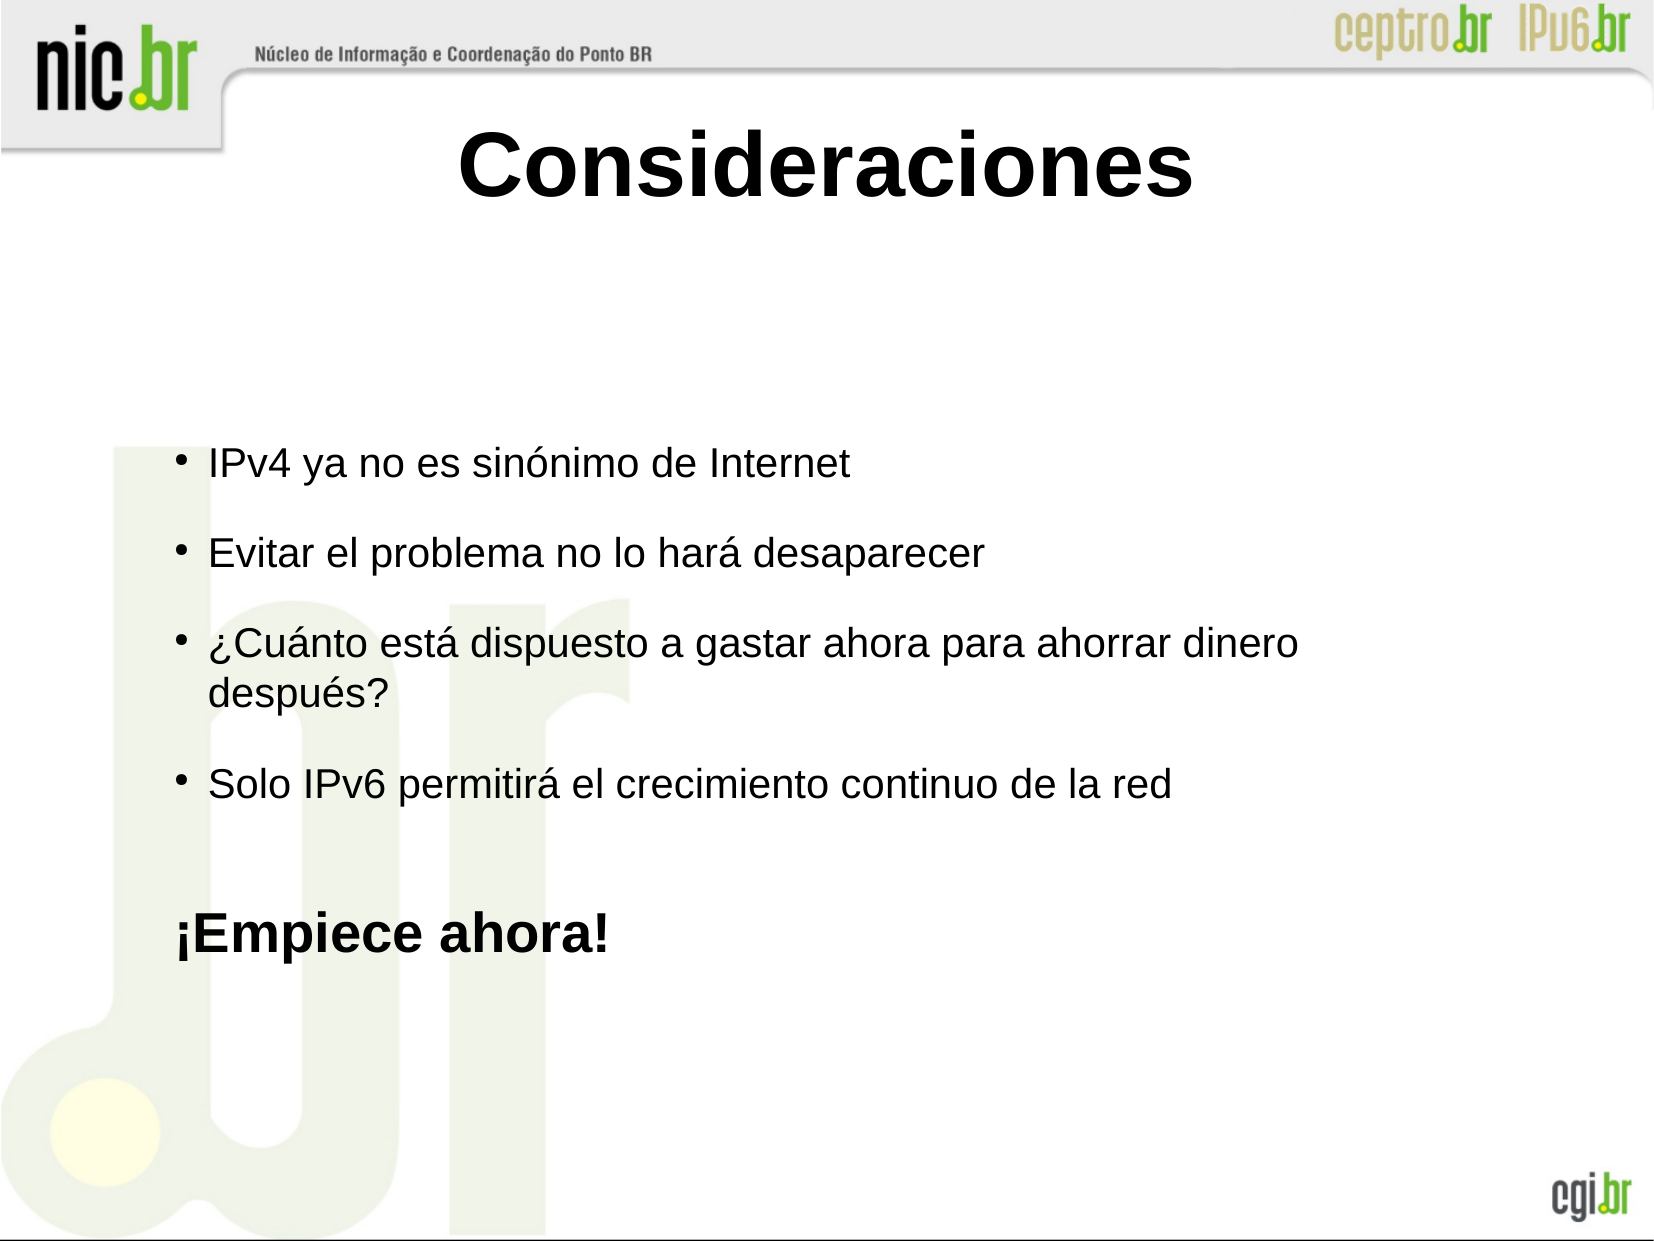

Consideraciones
IPv4 ya no es sinónimo de Internet
Evitar el problema no lo hará desaparecer
¿Cuánto está dispuesto a gastar ahora para ahorrar dinero después?
Solo IPv6 permitirá el crecimiento continuo de la red
¡Empiece ahora!